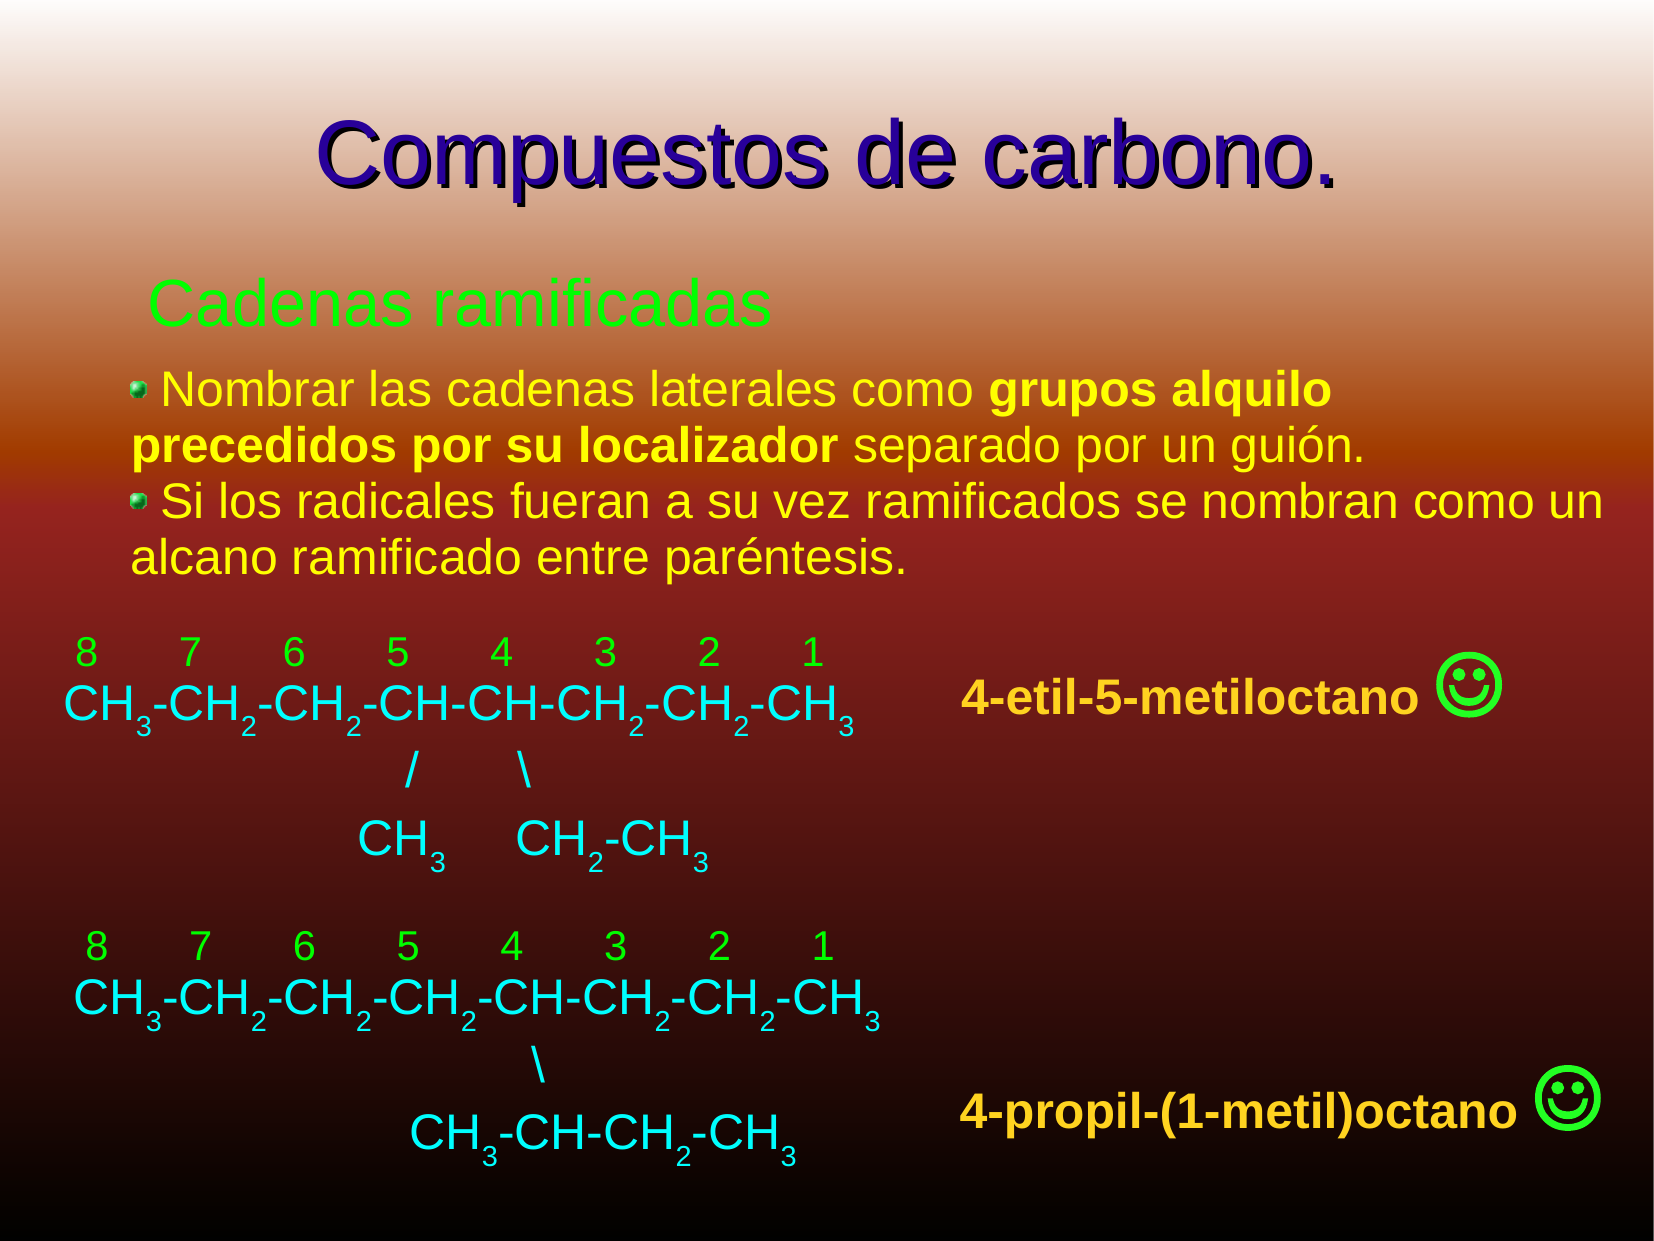

# Compuestos de carbono.
Cadenas ramificadas
 Nombrar las cadenas laterales como grupos alquilo precedidos por su localizador separado por un guión.
 Si los radicales fueran a su vez ramificados se nombran como un alcano ramificado entre paréntesis.
 8 7 6 5 4 3 2 1
CH3-CH2-CH2-CH-CH-CH2-CH2-CH3
 / \
 CH3 CH2-CH3
4-etil-5-metiloctano 
 8 7 6 5 4 3 2 1
CH3-CH2-CH2-CH2-CH-CH2-CH2-CH3
 \
 CH3-CH-CH2-CH3
4-propil-(1-metil)octano 